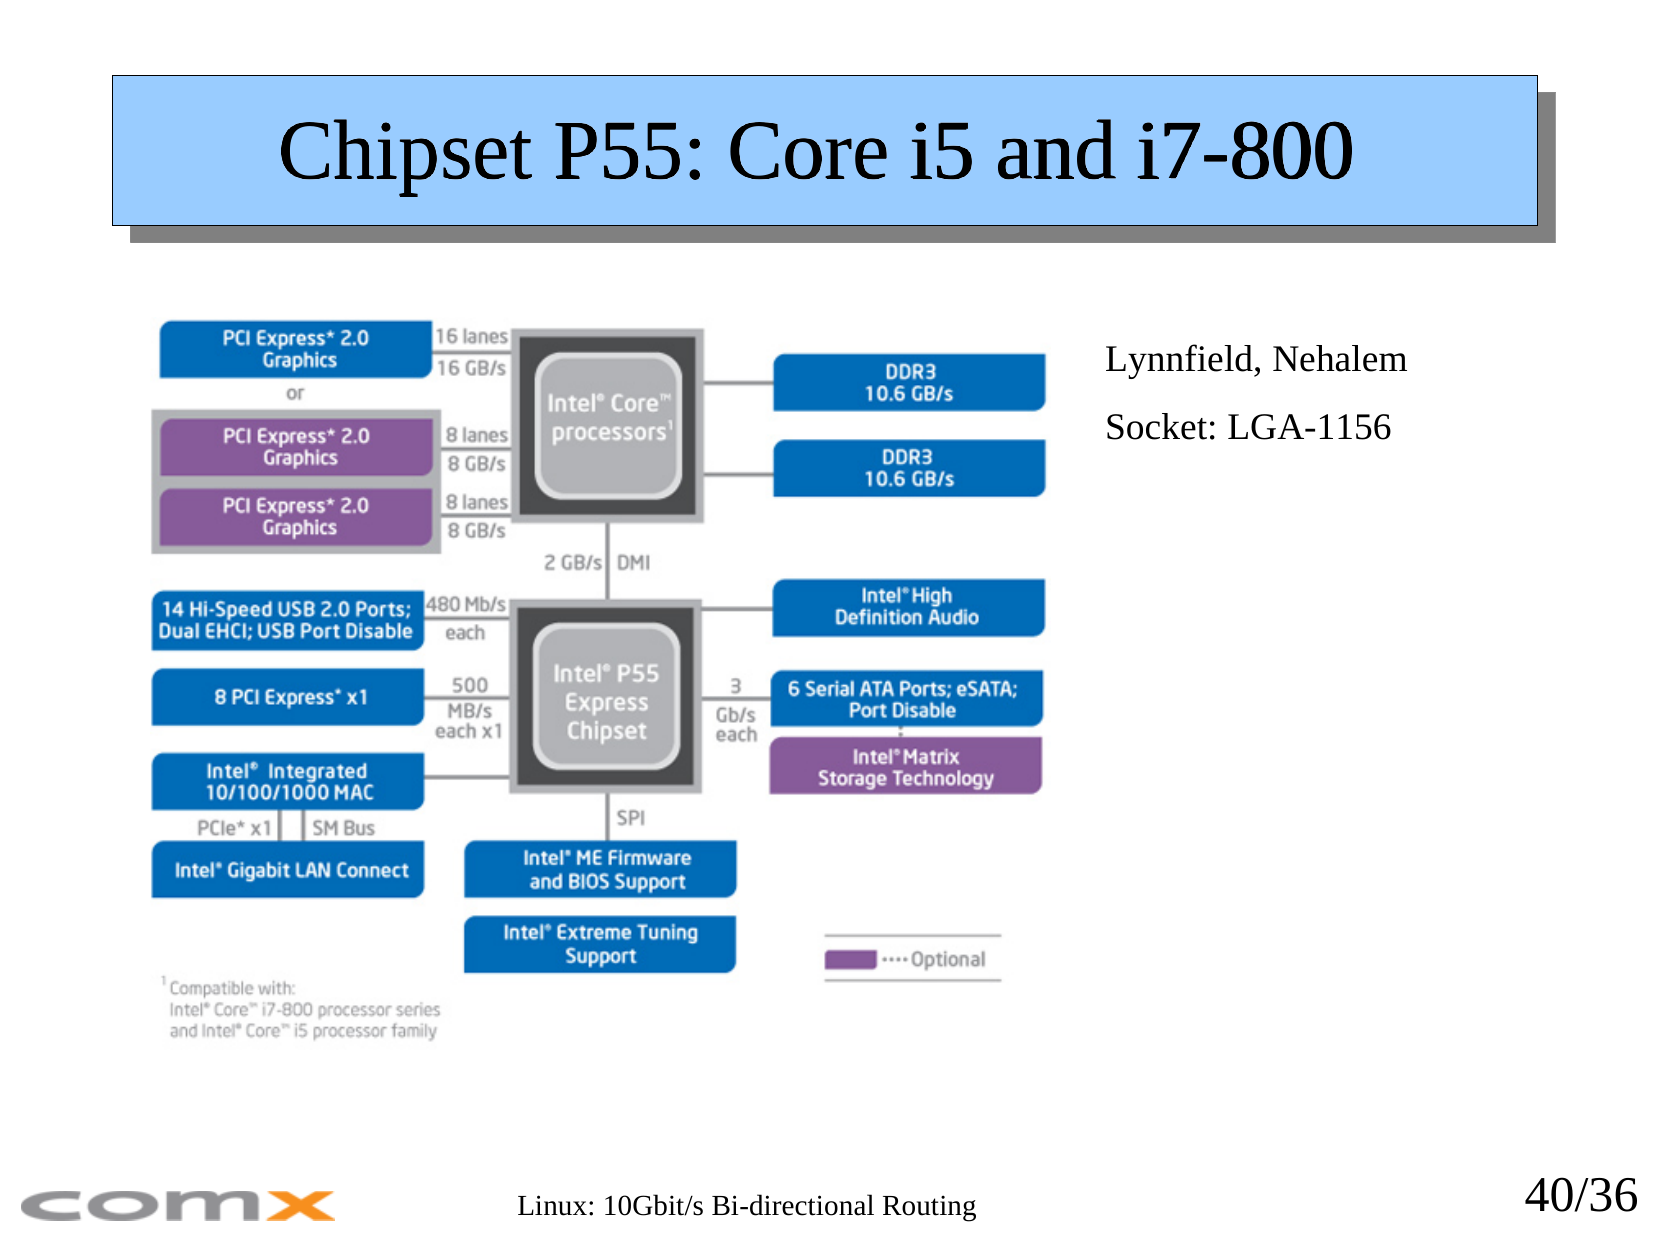

# Chipset P55: Core i5 and i7-800
Lynnfield, Nehalem
Socket: LGA-1156